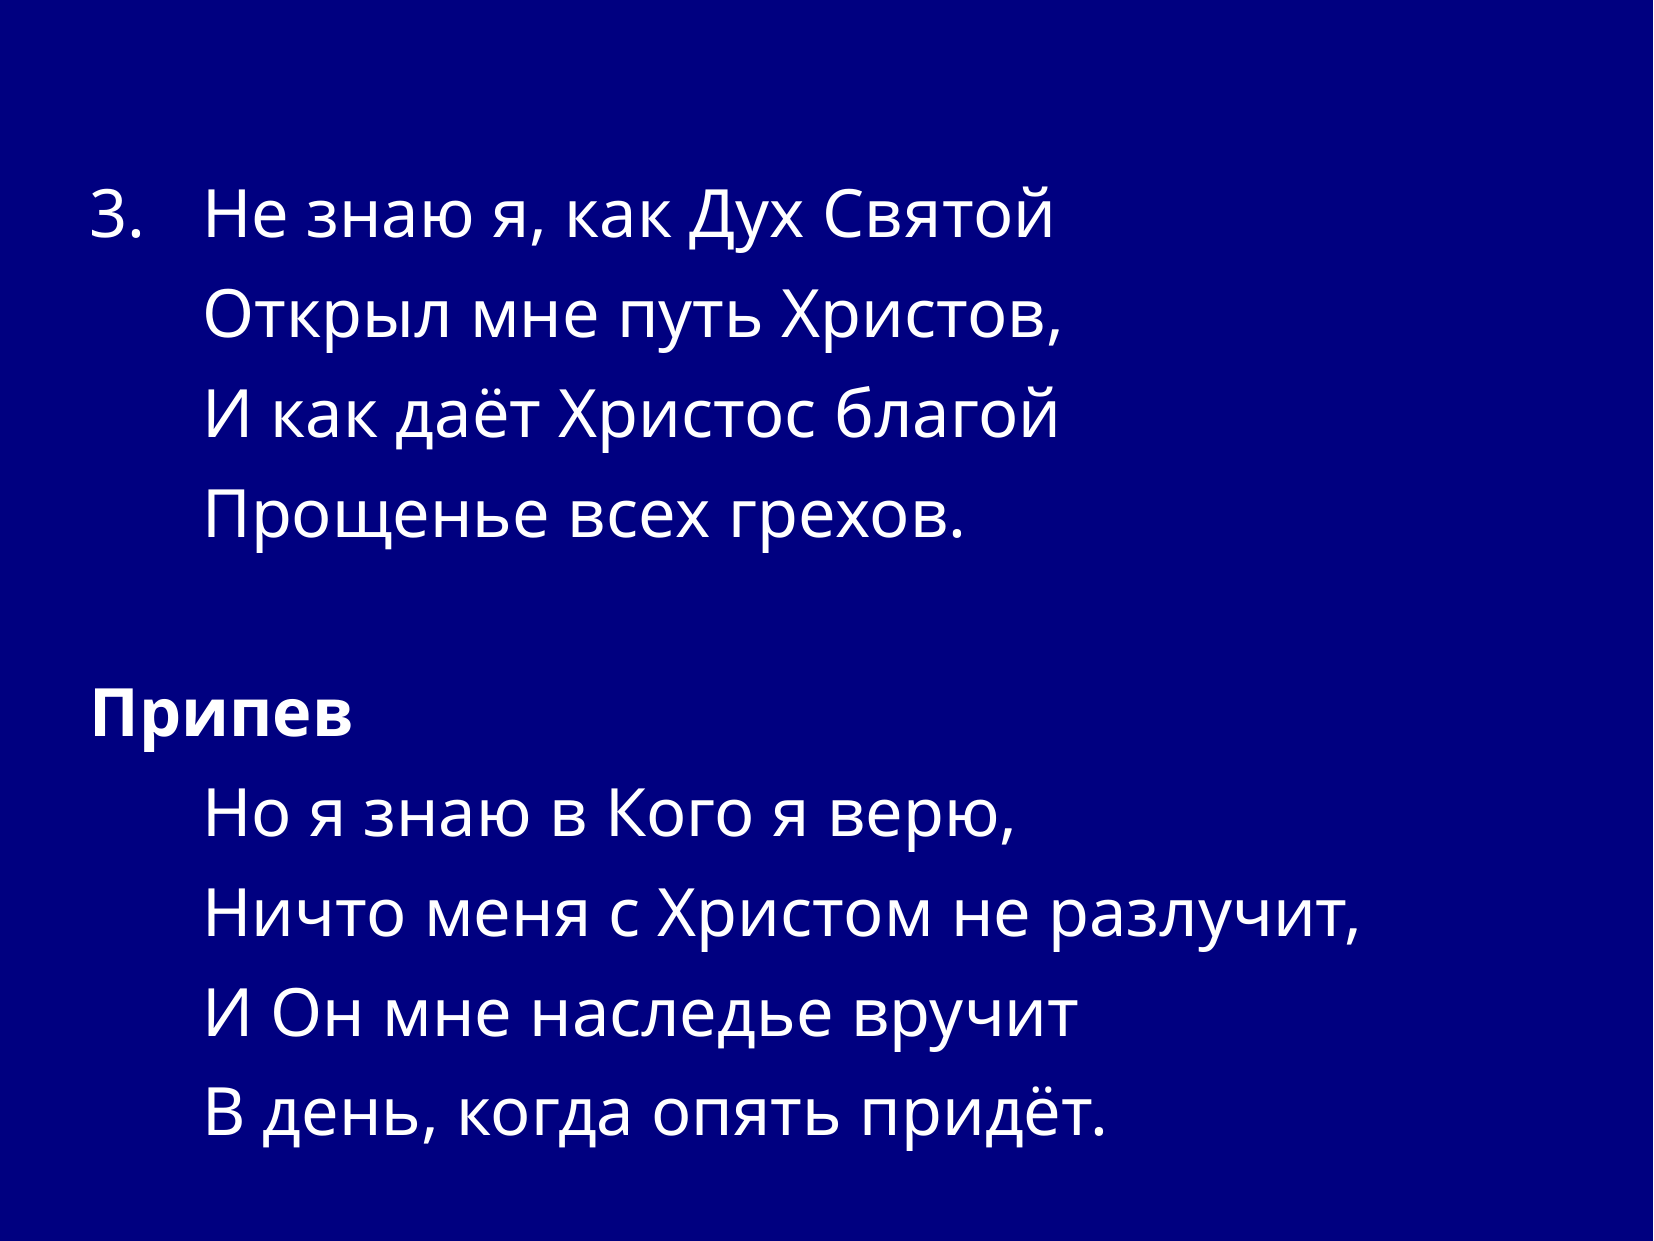

3.	Не знаю я, как Дух Святой
	Открыл мне путь Христов,
	И как даёт Христос благой
	Прощенье всех грехов.
Припев
	Но я знаю в Кого я верю,
	Ничто меня с Христом не разлучит,
	И Он мне наследье вручит
	В день, когда опять придёт.